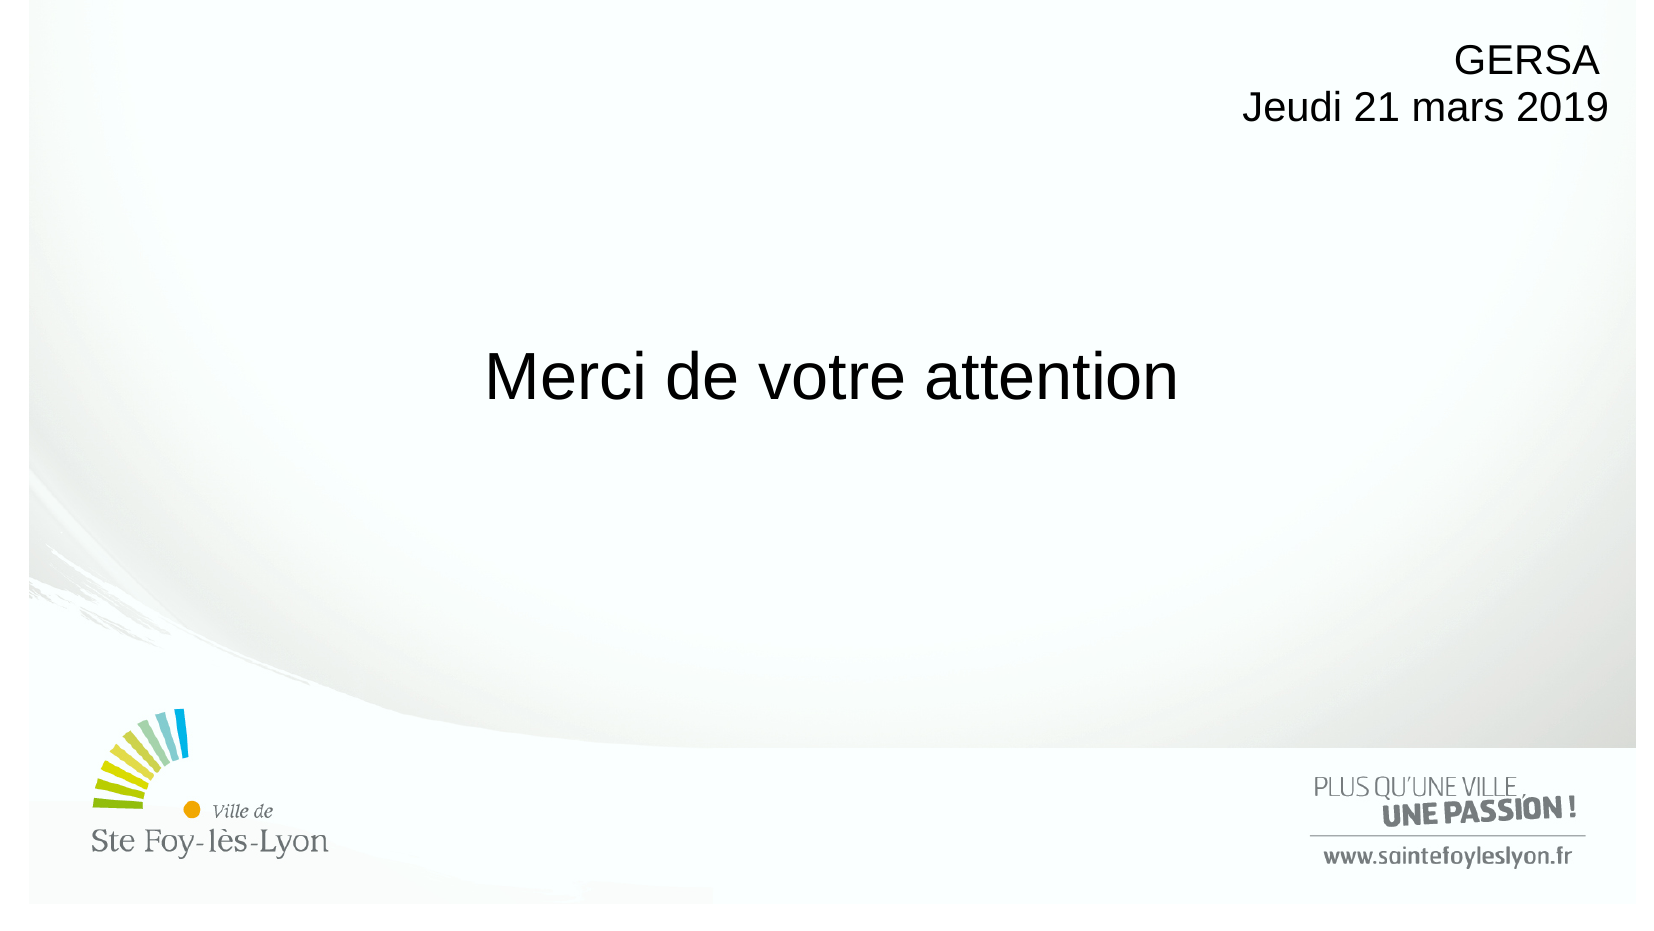

GERSA
Jeudi 21 mars 2019
Service référent - jj/mm/aaaa
17